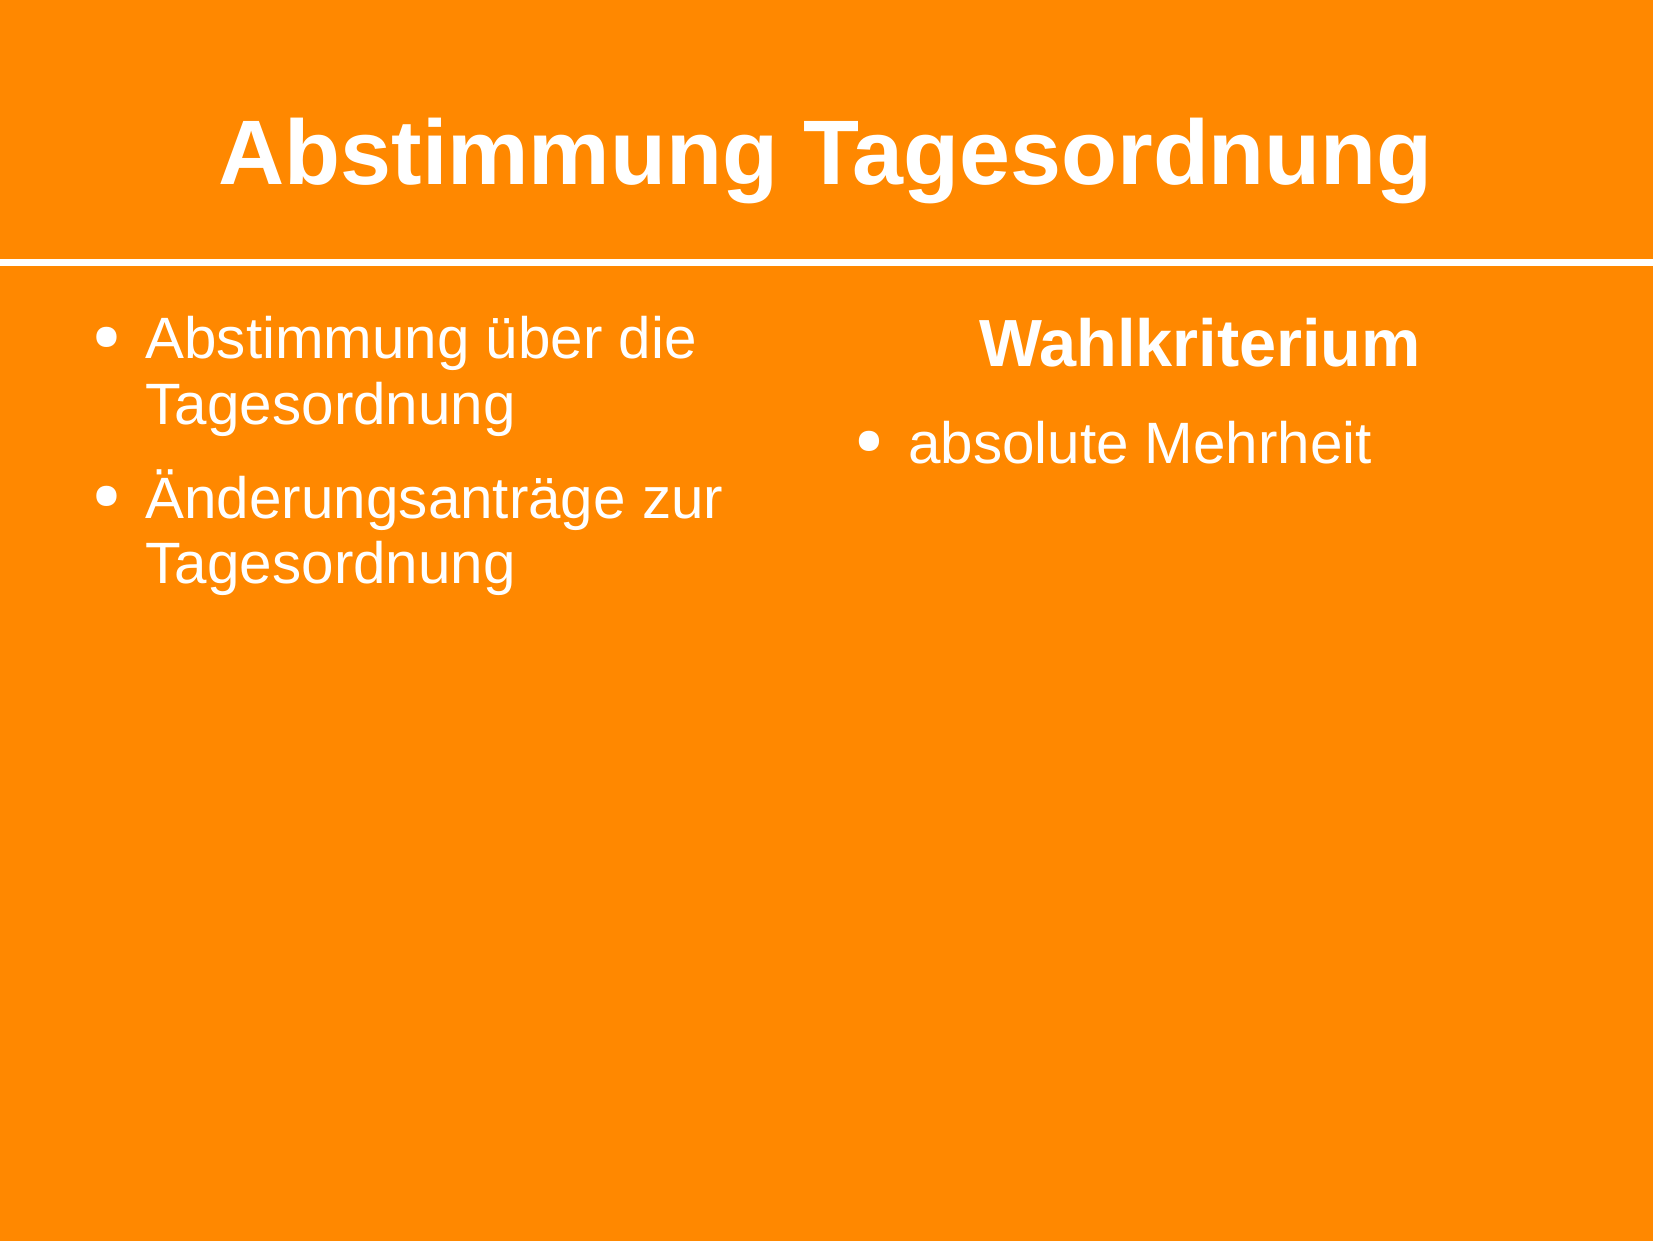

# Abstimmung Tagesordnung
Abstimmung über die Tagesordnung
Änderungsanträge zur Tagesordnung
Wahlkriterium
absolute Mehrheit